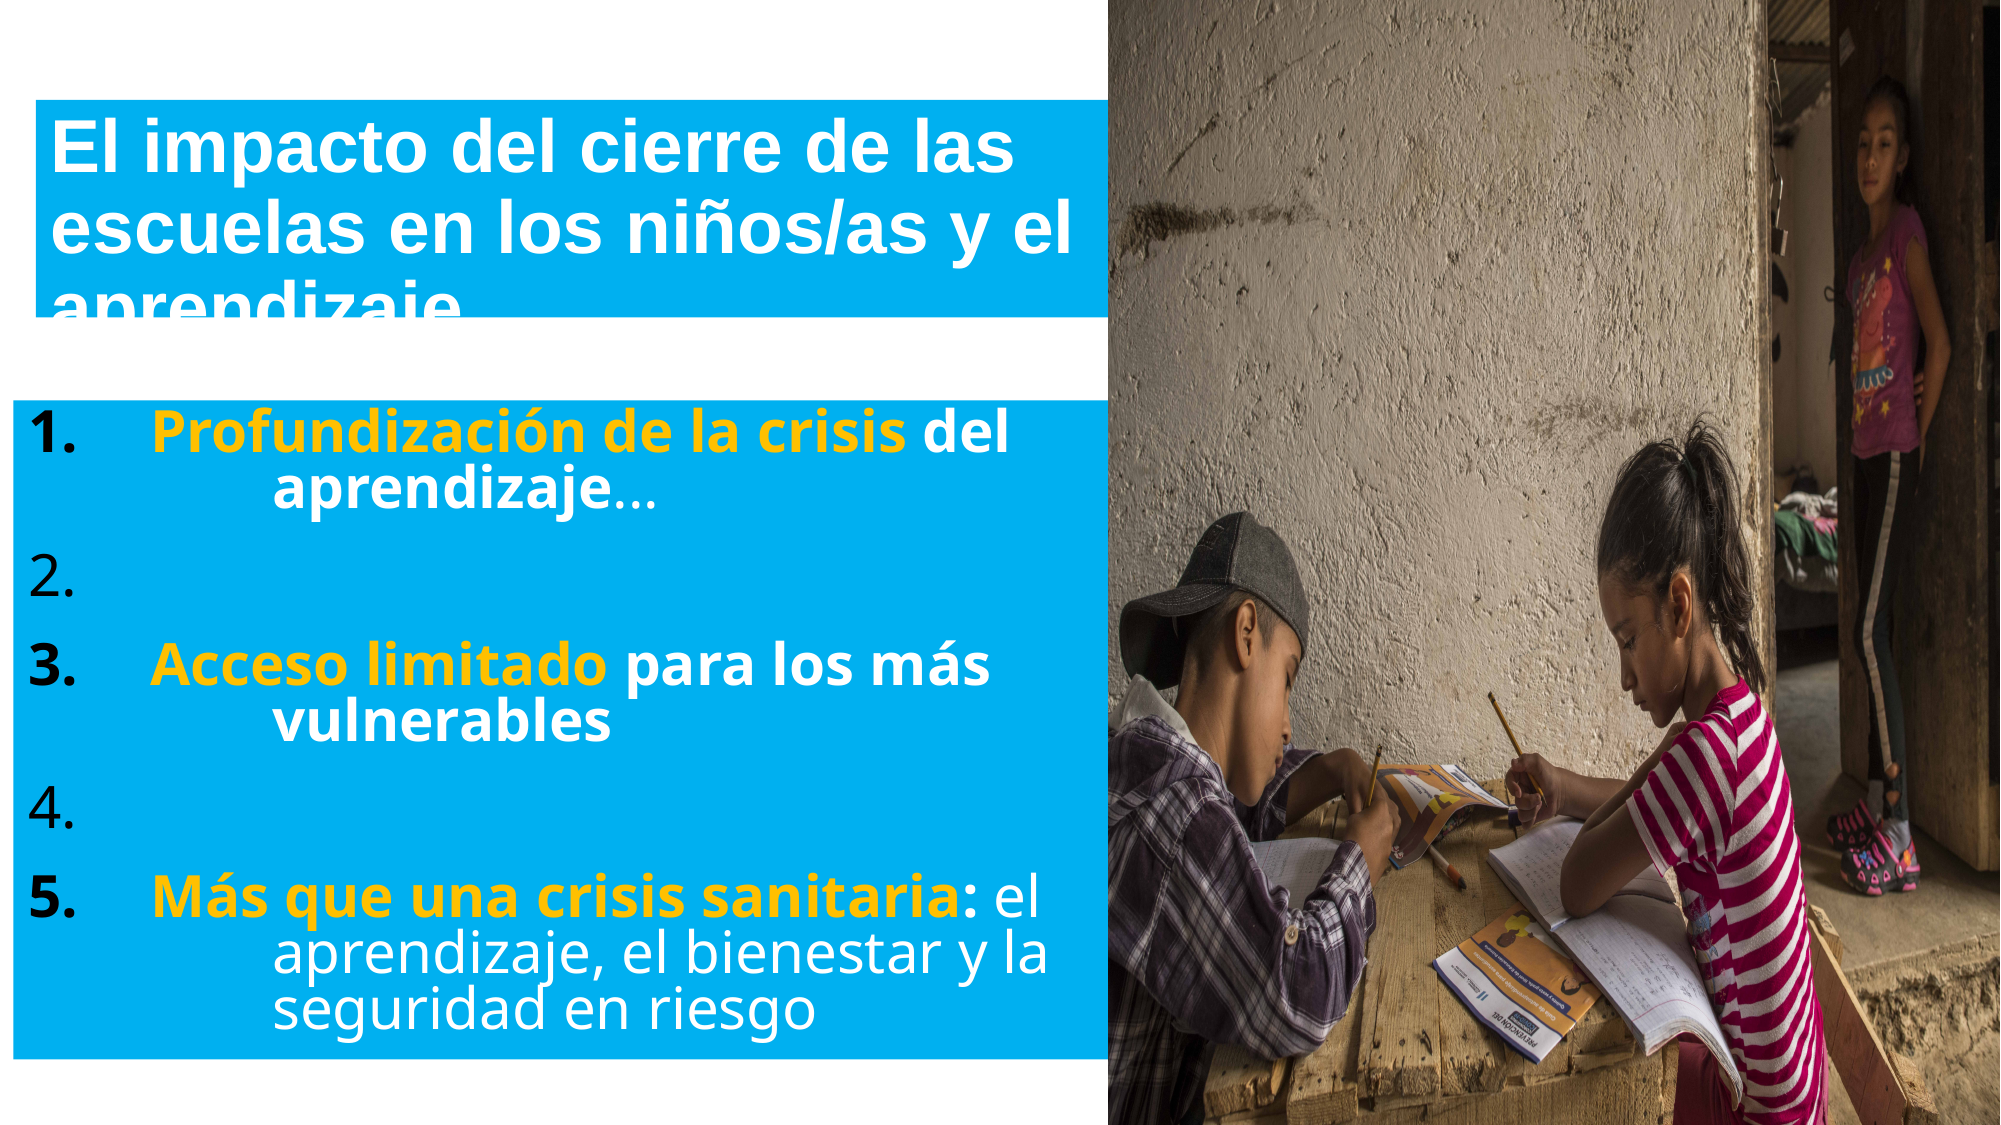

El impacto del cierre de las escuelas en los niños/as y el aprendizaje
# Profundización de la crisis del aprendizaje...
Acceso limitado para los más vulnerables
Más que una crisis sanitaria: el aprendizaje, el bienestar y la seguridad en riesgo